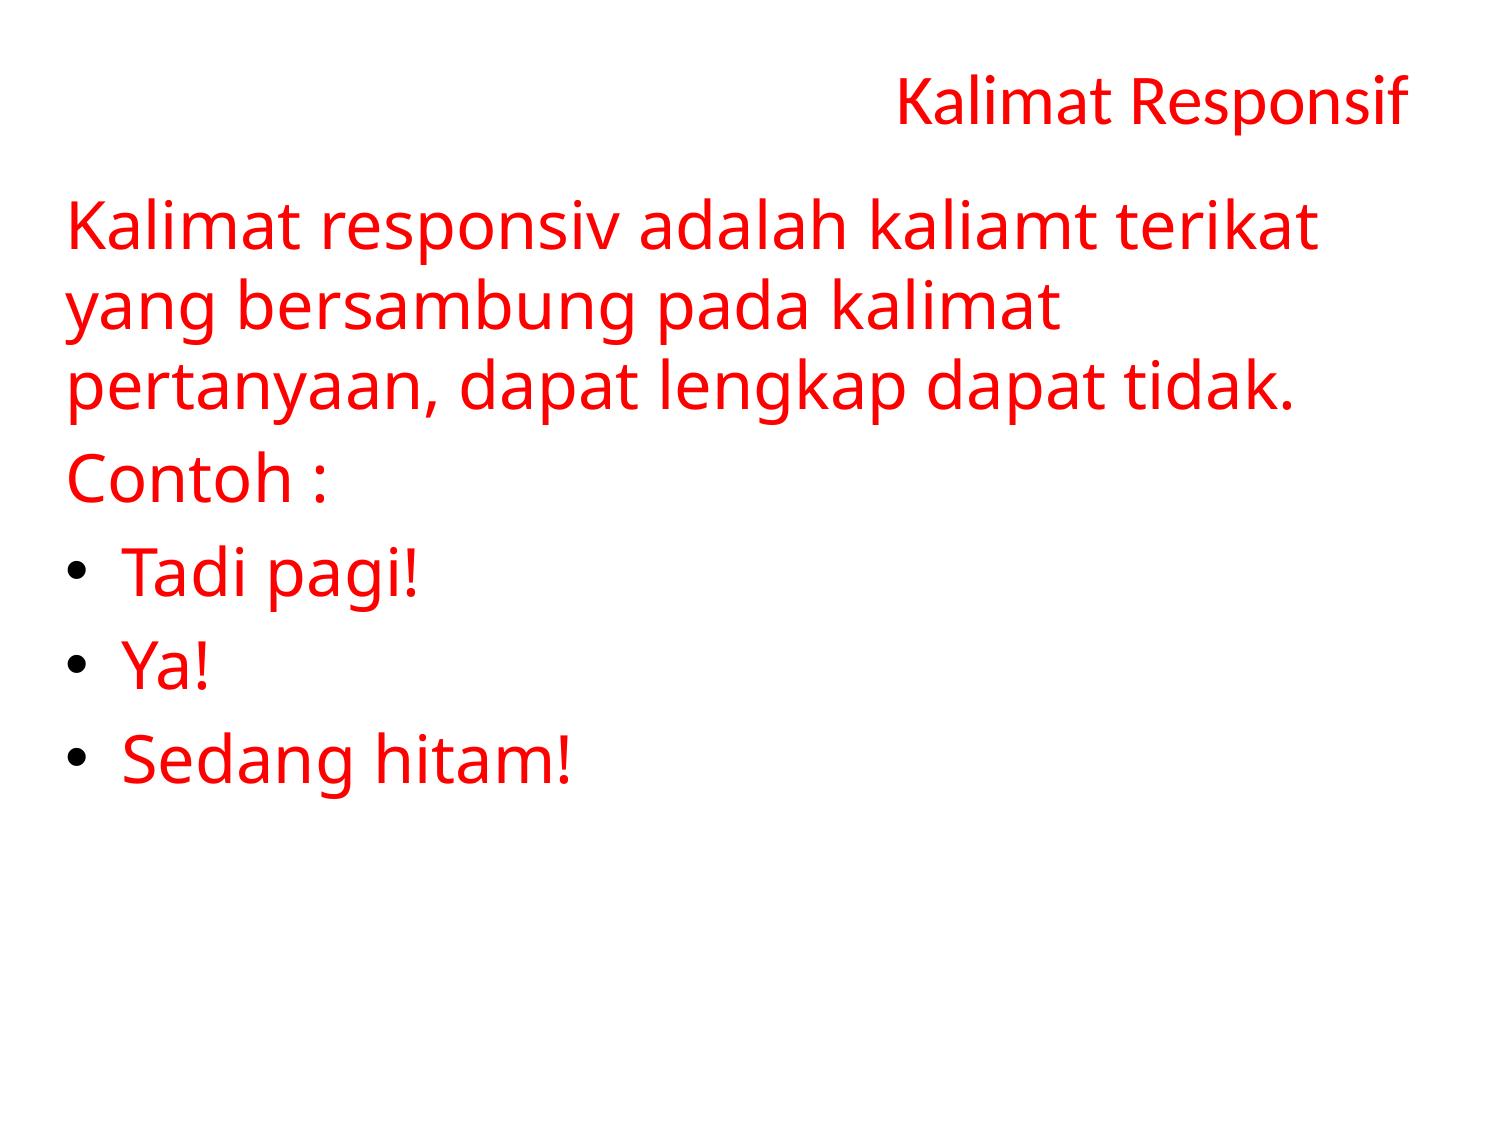

# Kalimat Responsif
Kalimat responsiv adalah kaliamt terikat yang bersambung pada kalimat pertanyaan, dapat lengkap dapat tidak.
Contoh :
Tadi pagi!
Ya!
Sedang hitam!